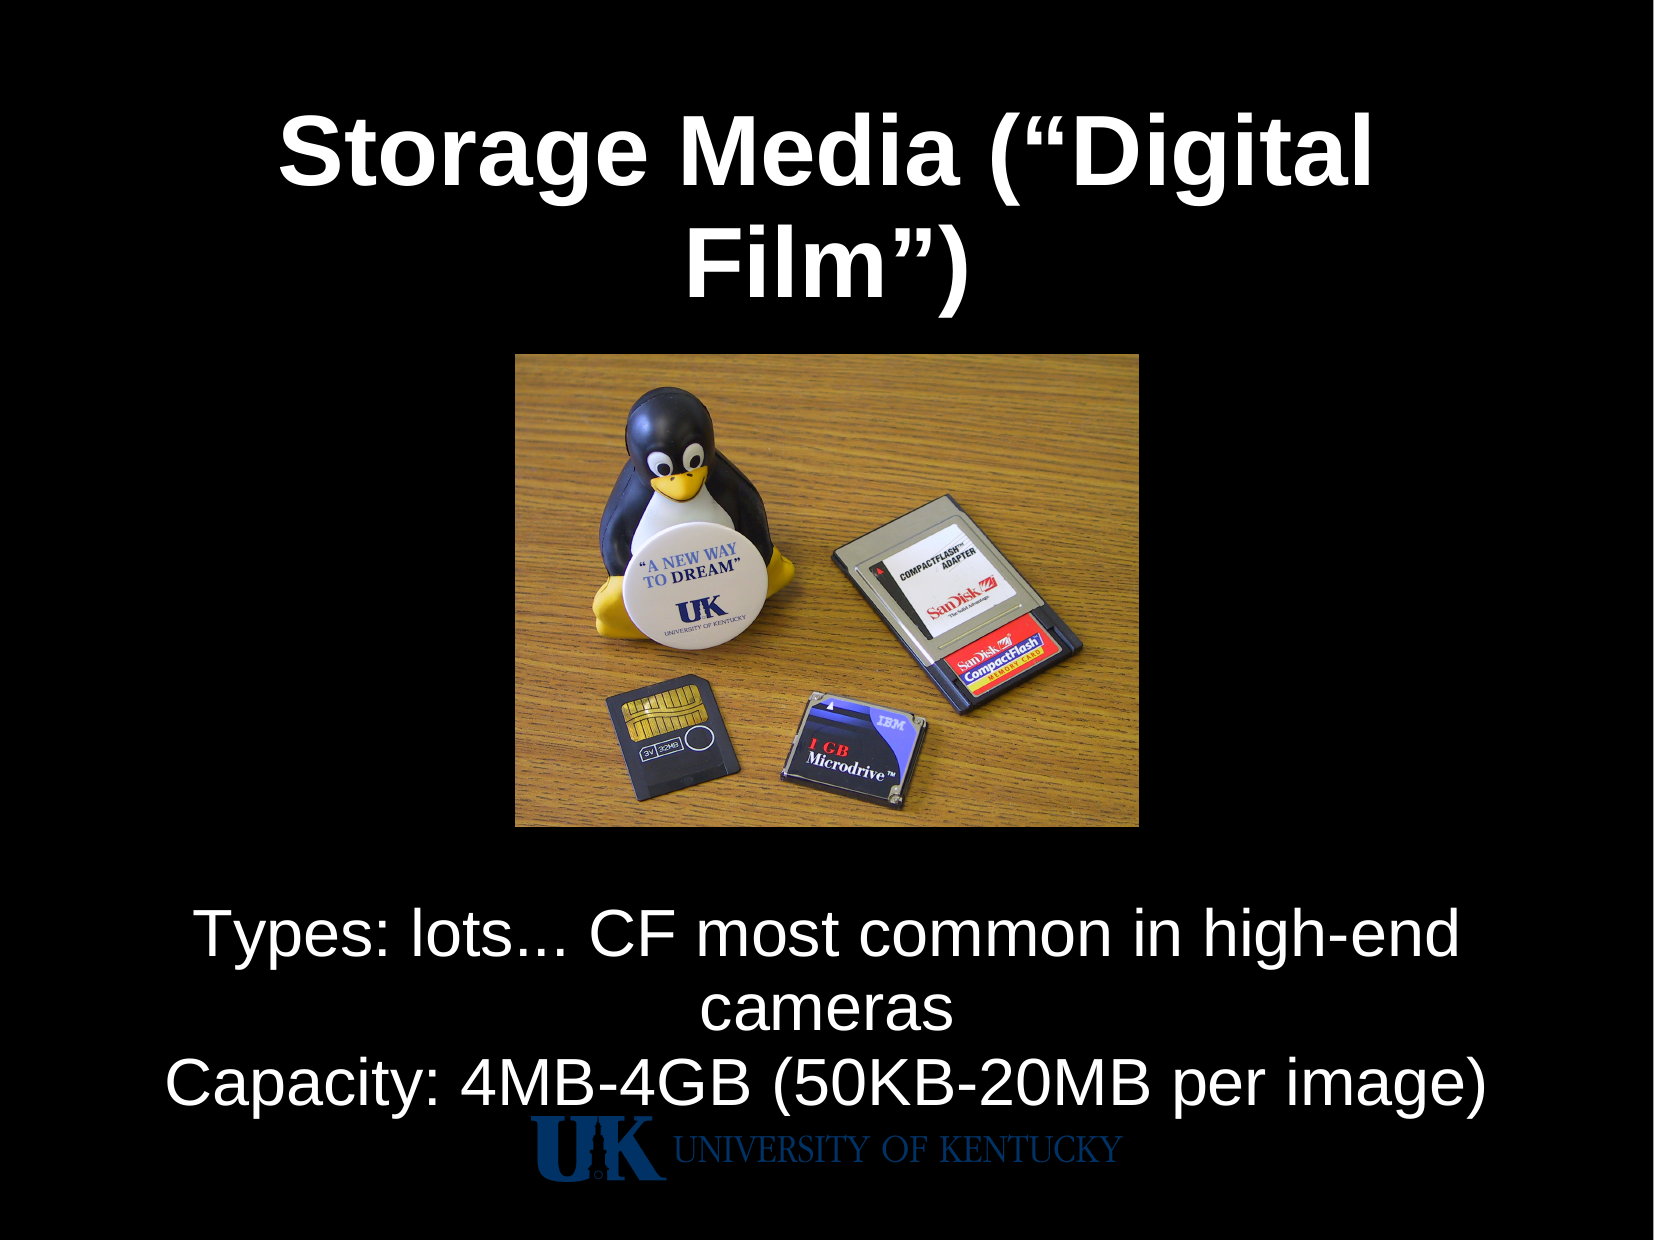

# Storage Media (“Digital Film”)
Types: lots... CF most common in high-end cameras
Capacity: 4MB-4GB (50KB-20MB per image)